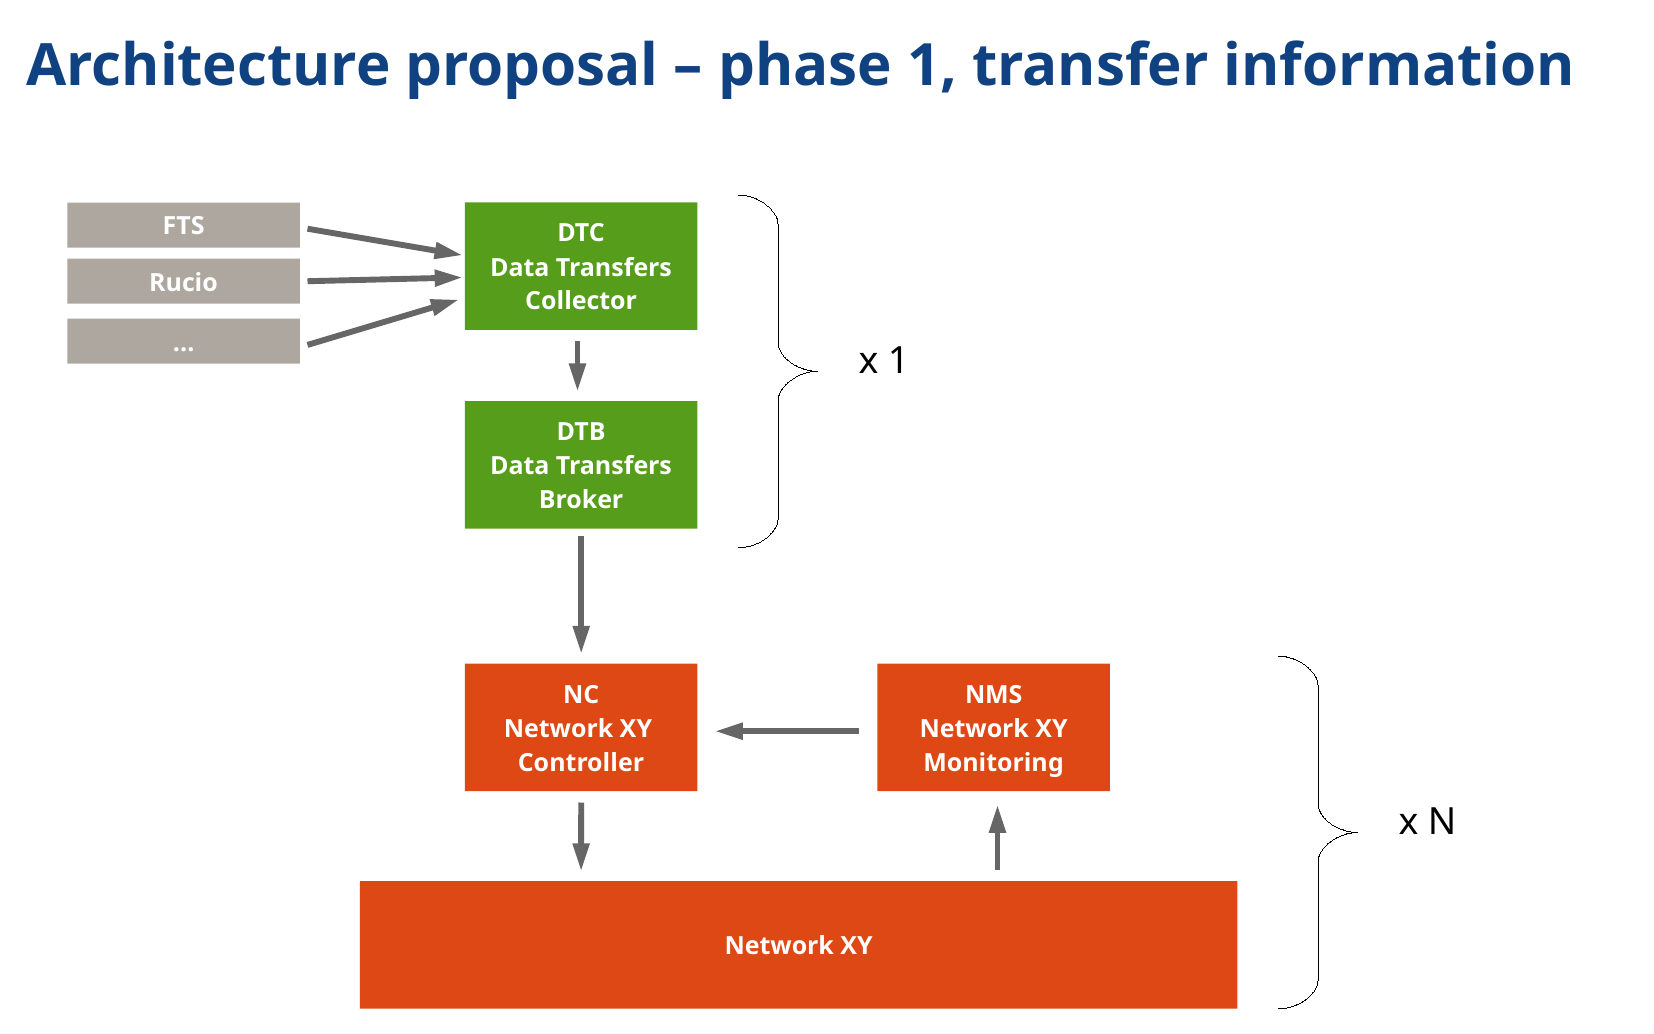

# Architecture proposal – phase 1, transfer information
FTS
DTC
Data Transfers
Collector
Rucio
...
x 1
DTB
Data Transfers
Broker
NC
Network XY
Controller
NMS
Network XY
Monitoring
x N
Network XY